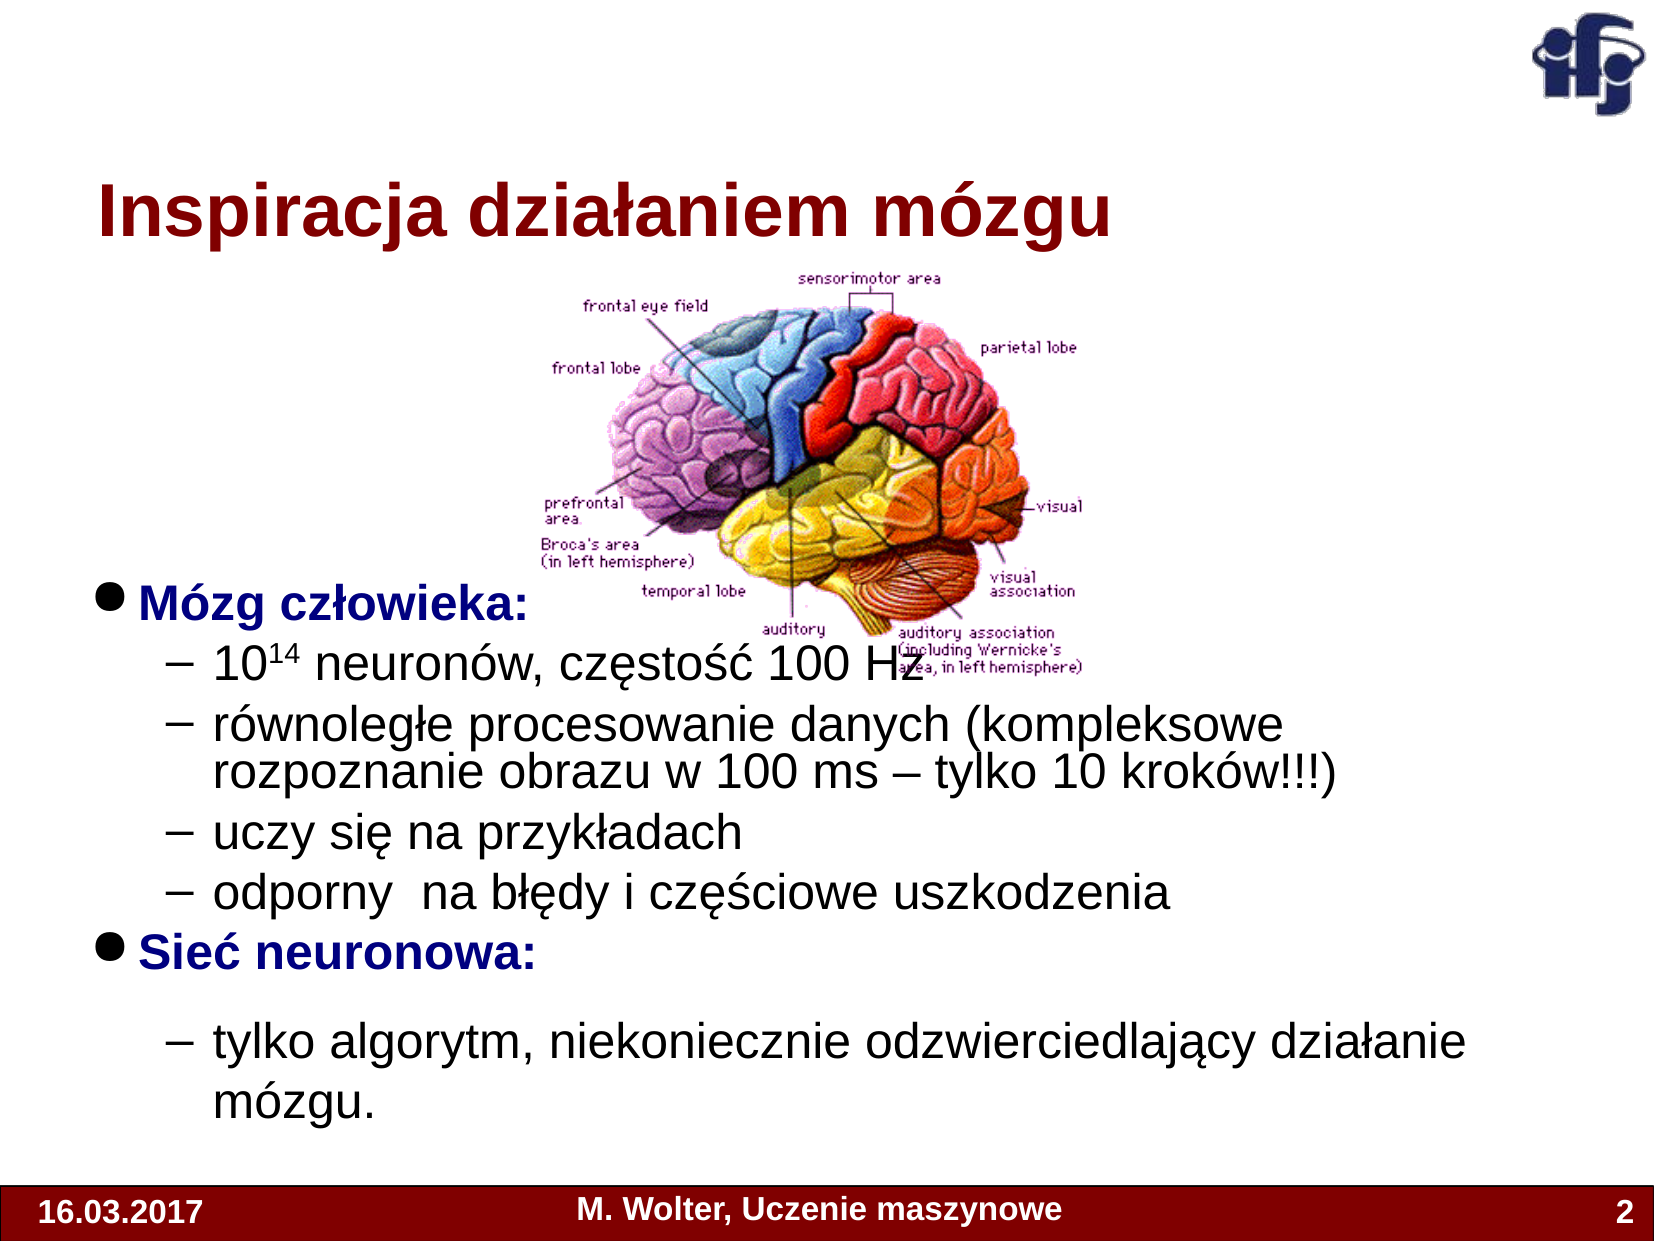

# Inspiracja działaniem mózgu
Mózg człowieka:
1014 neuronów, częstość 100 Hz
równoległe procesowanie danych (kompleksowe rozpoznanie obrazu w 100 ms – tylko 10 kroków!!!)
uczy się na przykładach
odporny na błędy i częściowe uszkodzenia
Sieć neuronowa:
tylko algorytm, niekoniecznie odzwierciedlający działanie mózgu.
22 kwietnia 2009
Marcin Wolter, Sieci Neuronowe